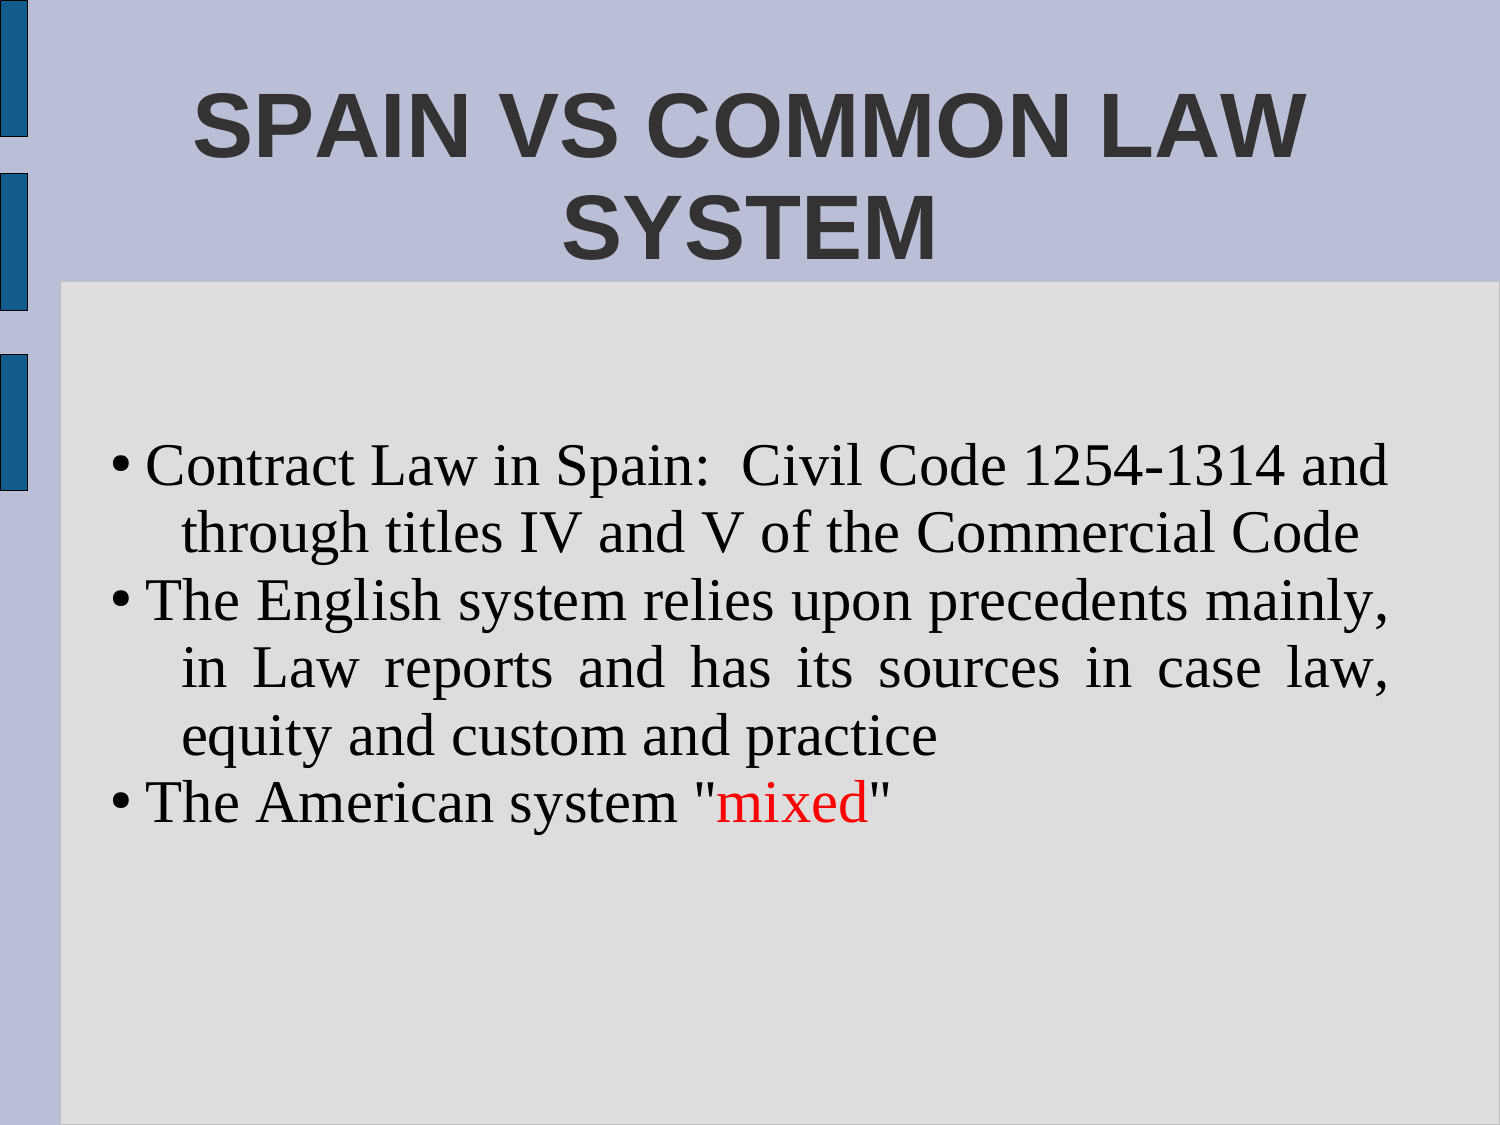

SPAIN VS COMMON LAW SYSTEM
# Contract Law in Spain: Civil Code 1254-1314 and through titles IV and V of the Commercial Code
The English system relies upon precedents mainly, in Law reports and has its sources in case law, equity and custom and practice
The American system ''mixed''